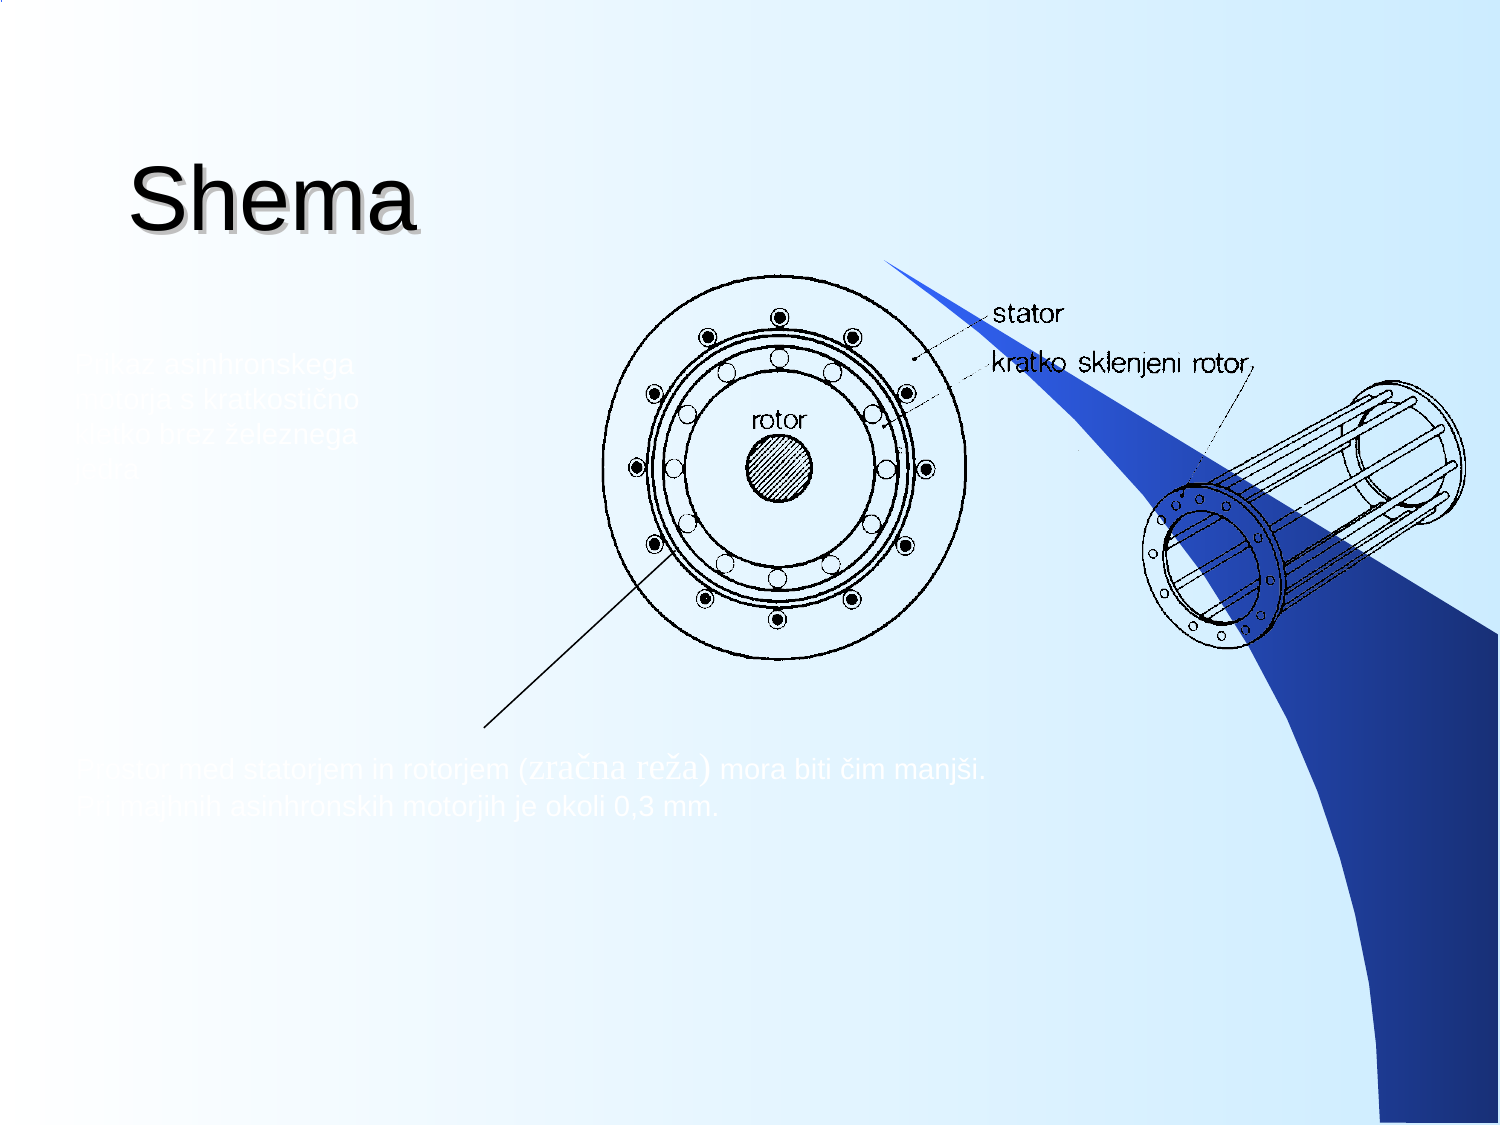

# Shema
 Prikaz asinhronskega
 motorja s kratkostično
 kletko brez železnega
 jedra
 Prostor med statorjem in rotorjem (zračna reža) mora biti čim manjši.
 Pri majhnih asinhronskih motorjih je okoli 0,3 mm.